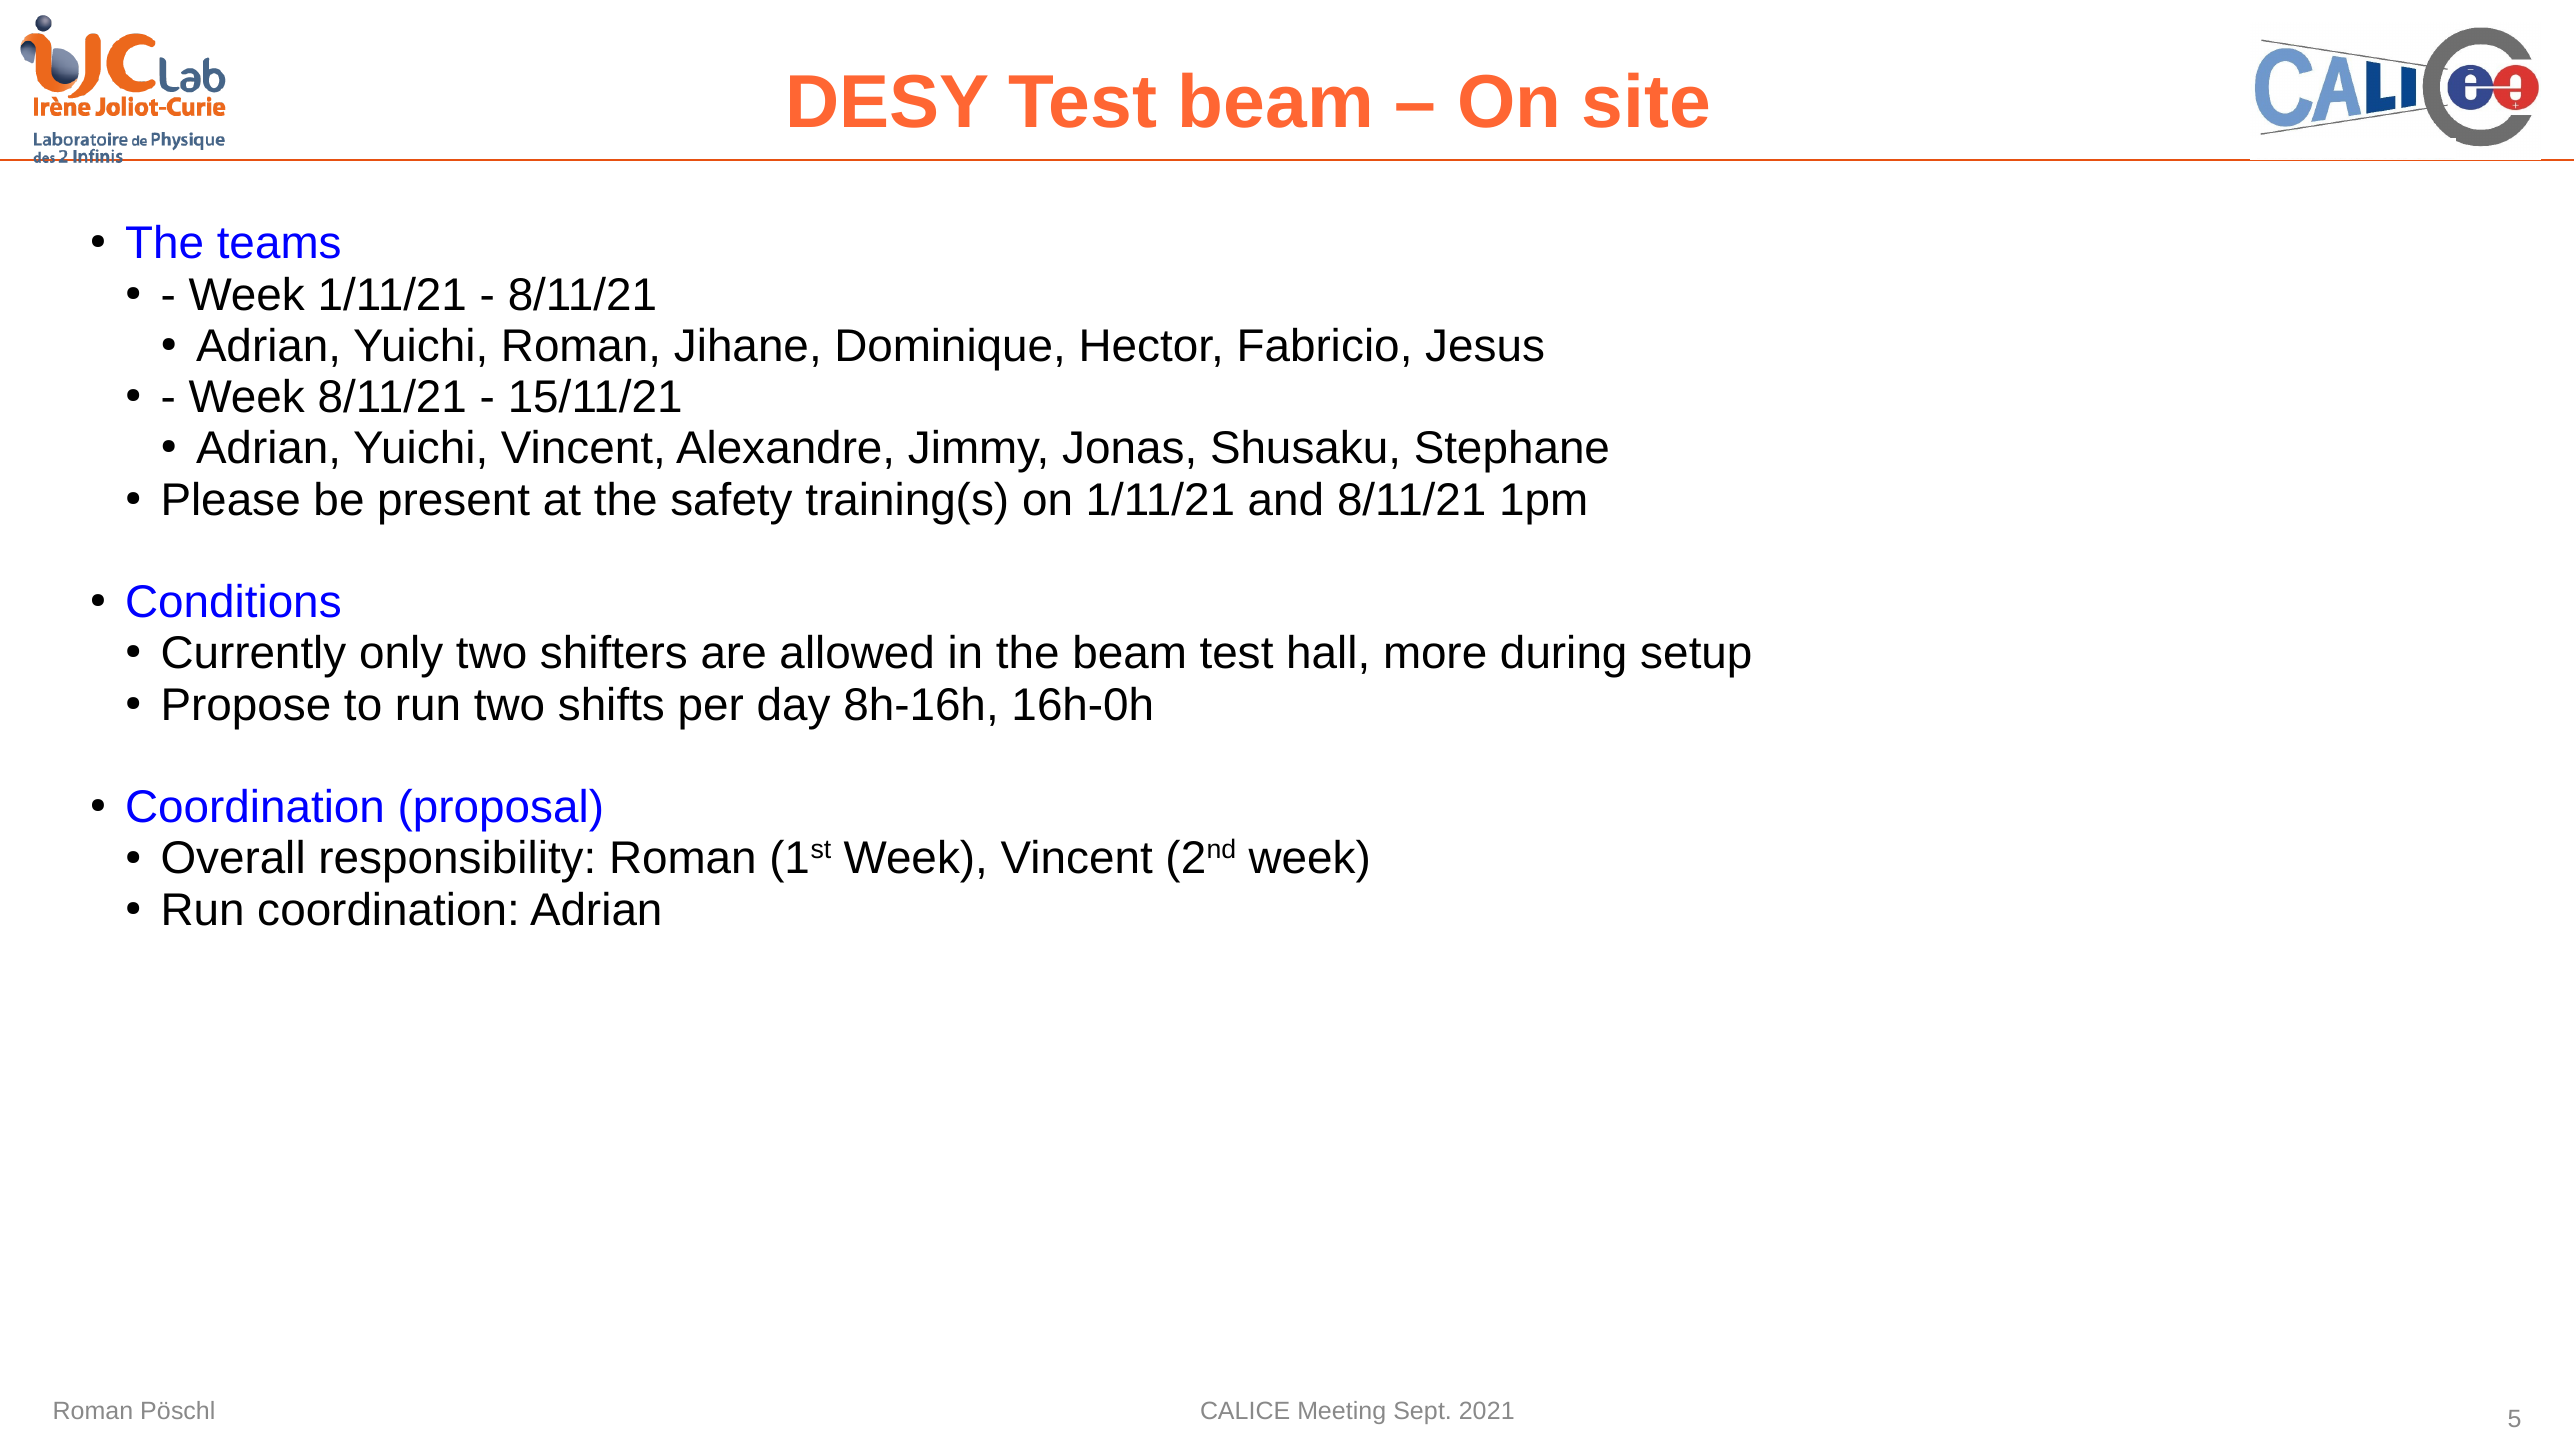

# DESY Test beam – On site
The teams
- Week 1/11/21 - 8/11/21
Adrian, Yuichi, Roman, Jihane, Dominique, Hector, Fabricio, Jesus
- Week 8/11/21 - 15/11/21
Adrian, Yuichi, Vincent, Alexandre, Jimmy, Jonas, Shusaku, Stephane
Please be present at the safety training(s) on 1/11/21 and 8/11/21 1pm
Conditions
Currently only two shifters are allowed in the beam test hall, more during setup
Propose to run two shifts per day 8h-16h, 16h-0h
Coordination (proposal)
Overall responsibility: Roman (1st Week), Vincent (2nd week)
Run coordination: Adrian